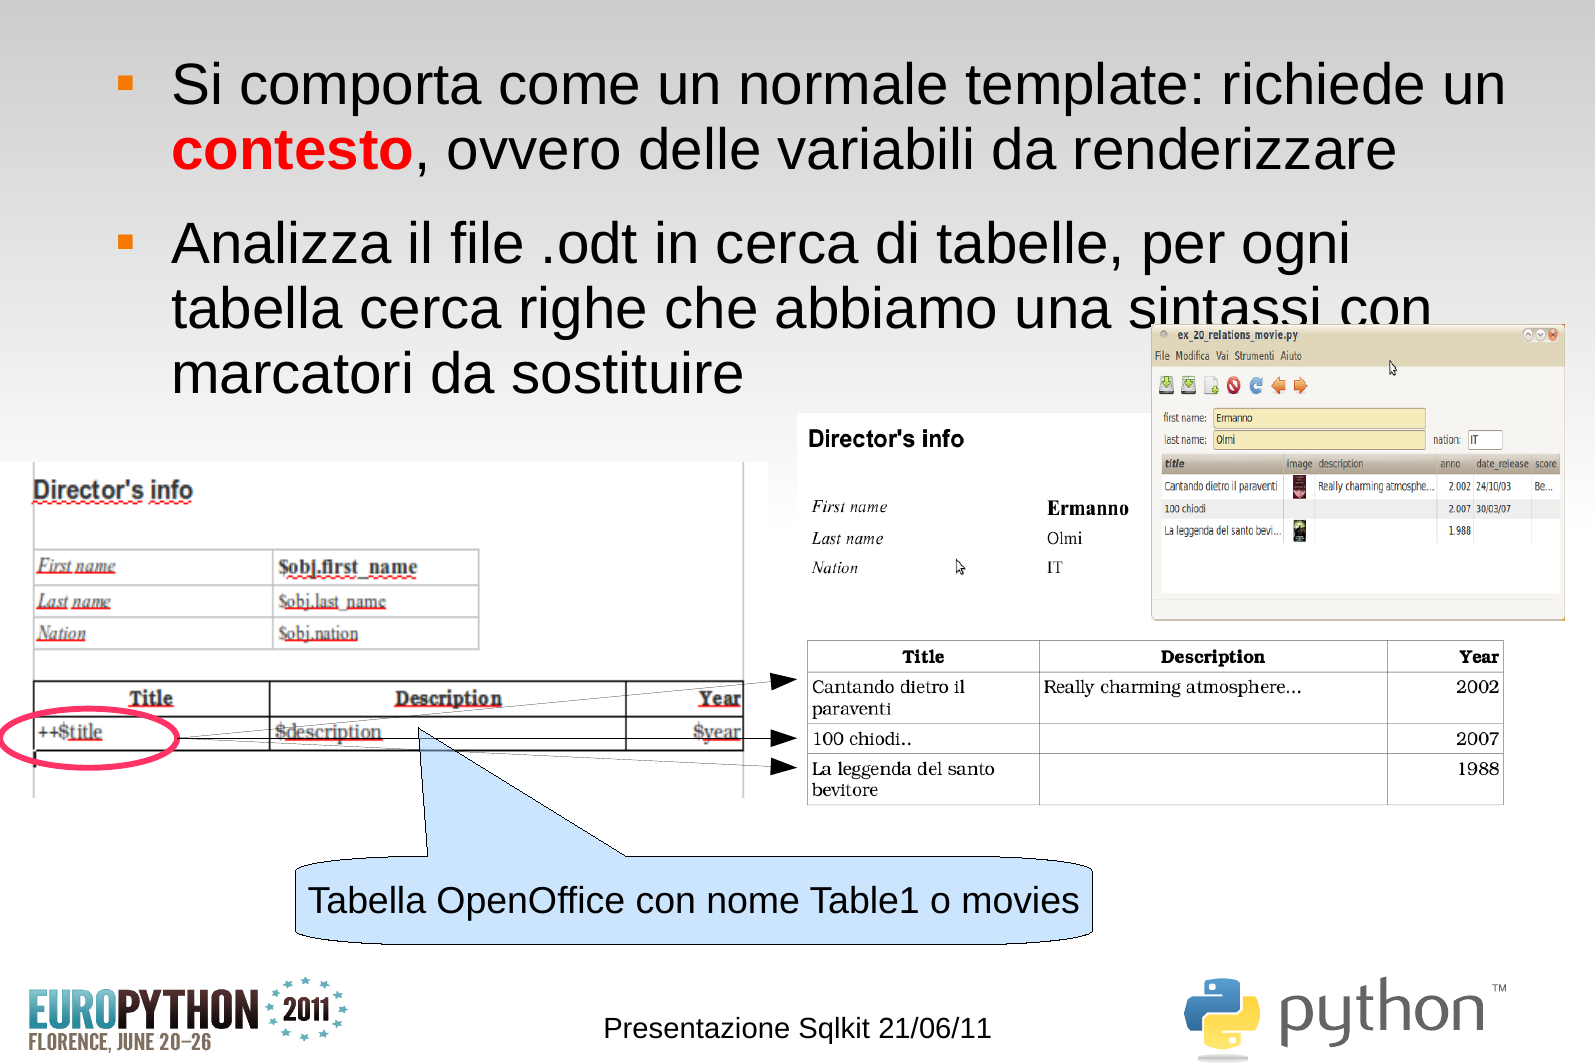

# Si comporta come un normale template: richiede un contesto, ovvero delle variabili da renderizzare
Analizza il file .odt in cerca di tabelle, per ogni tabella cerca righe che abbiamo una sintassi con marcatori da sostituire
Tabella OpenOffice con nome Table1 o movies